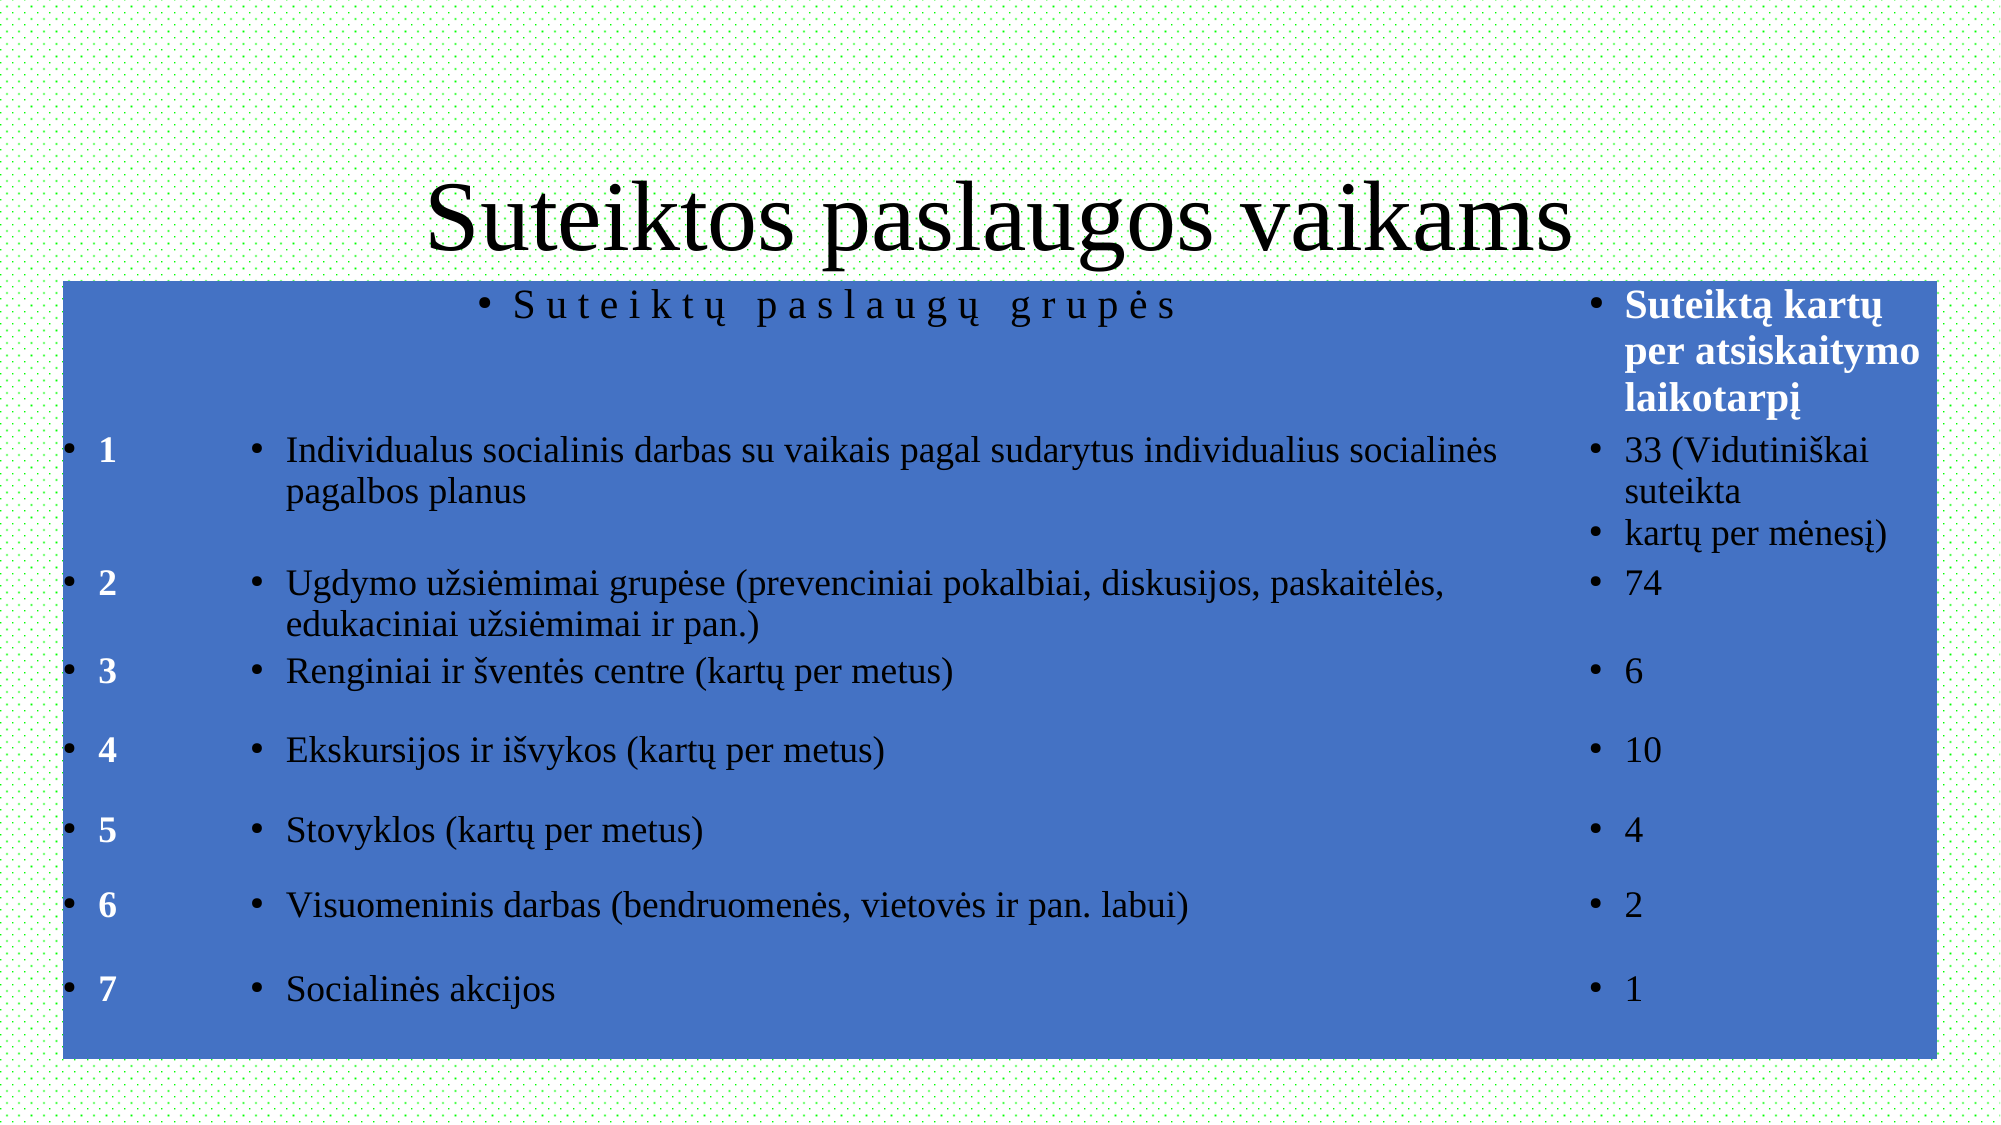

# Suteiktos paslaugos vaikams
| S u t e i k t ų p a s l a u g ų g r u p ė s | | Suteiktą kartų per atsiskaitymo laikotarpį |
| --- | --- | --- |
| 1 | Individualus socialinis darbas su vaikais pagal sudarytus individualius socialinės pagalbos planus | 33 (Vidutiniškai suteikta kartų per mėnesį) |
| 2 | Ugdymo užsiėmimai grupėse (prevenciniai pokalbiai, diskusijos, paskaitėlės, edukaciniai užsiėmimai ir pan.) | 74 |
| 3 | Renginiai ir šventės centre (kartų per metus) | 6 |
| 4 | Ekskursijos ir išvykos (kartų per metus) | 10 |
| 5 | Stovyklos (kartų per metus) | 4 |
| 6 | Visuomeninis darbas (bendruomenės, vietovės ir pan. labui) | 2 |
| 7 | Socialinės akcijos | 1 |